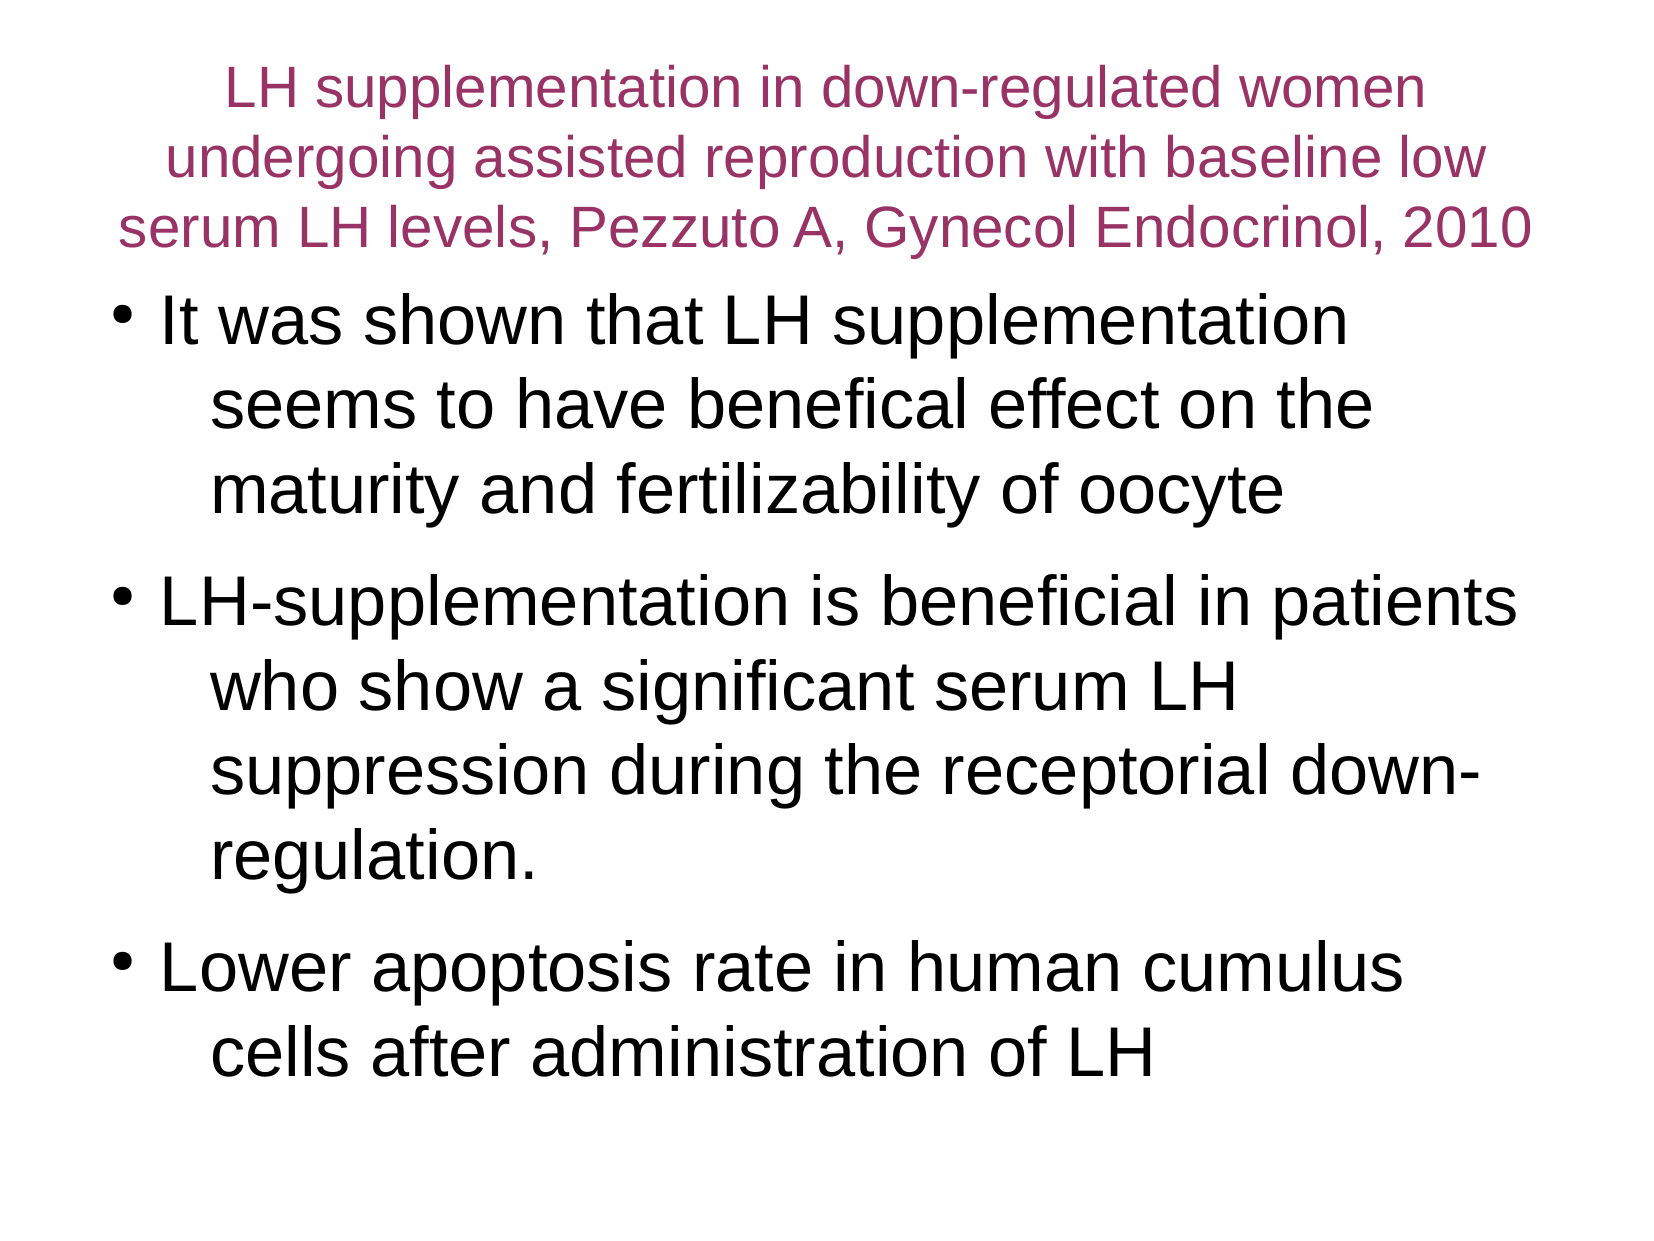

# LH supplementation in down-regulated women undergoing assisted reproduction with baseline low serum LH levels, Pezzuto A, Gynecol Endocrinol, 2010
It was shown that LH supplementation seems to have benefical effect on the maturity and fertilizability of oocyte
LH-supplementation is beneficial in patients who show a significant serum LH suppression during the receptorial down-regulation.
Lower apoptosis rate in human cumulus cells after administration of LH